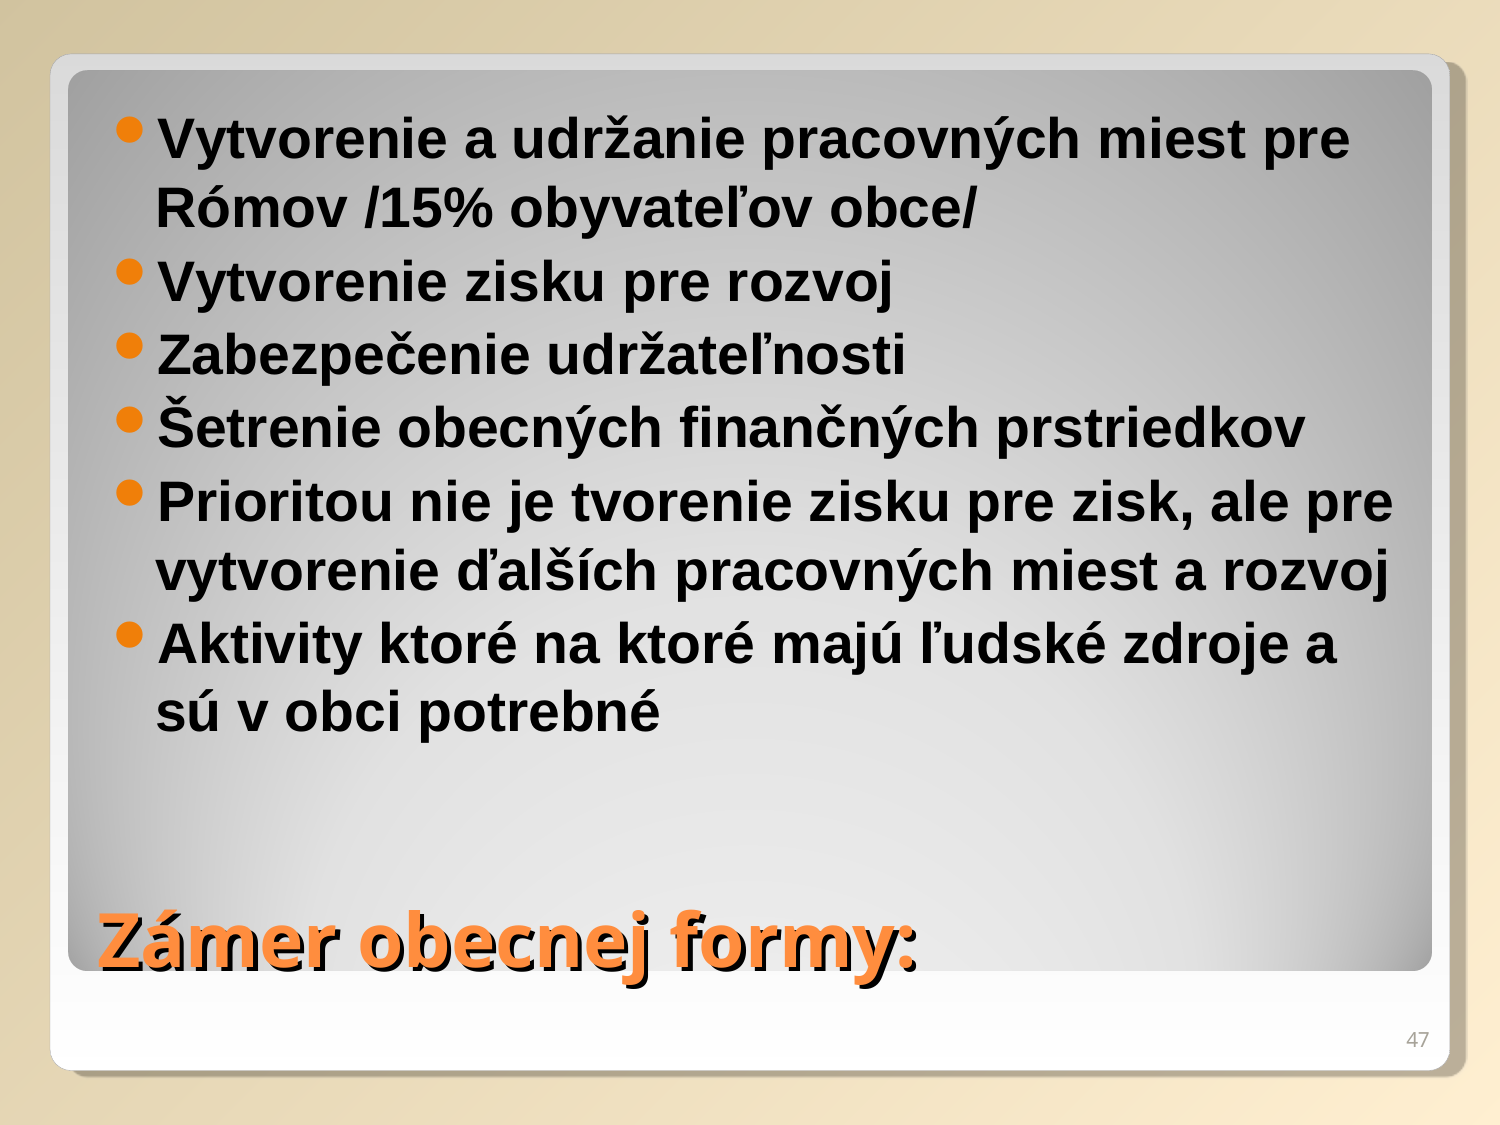

Vytvorenie a udržanie pracovných miest pre Rómov /15% obyvateľov obce/
Vytvorenie zisku pre rozvoj
Zabezpečenie udržateľnosti
Šetrenie obecných finančných prstriedkov
Prioritou nie je tvorenie zisku pre zisk, ale pre vytvorenie ďalších pracovných miest a rozvoj
Aktivity ktoré na ktoré majú ľudské zdroje a sú v obci potrebné
# Zámer obecnej formy: